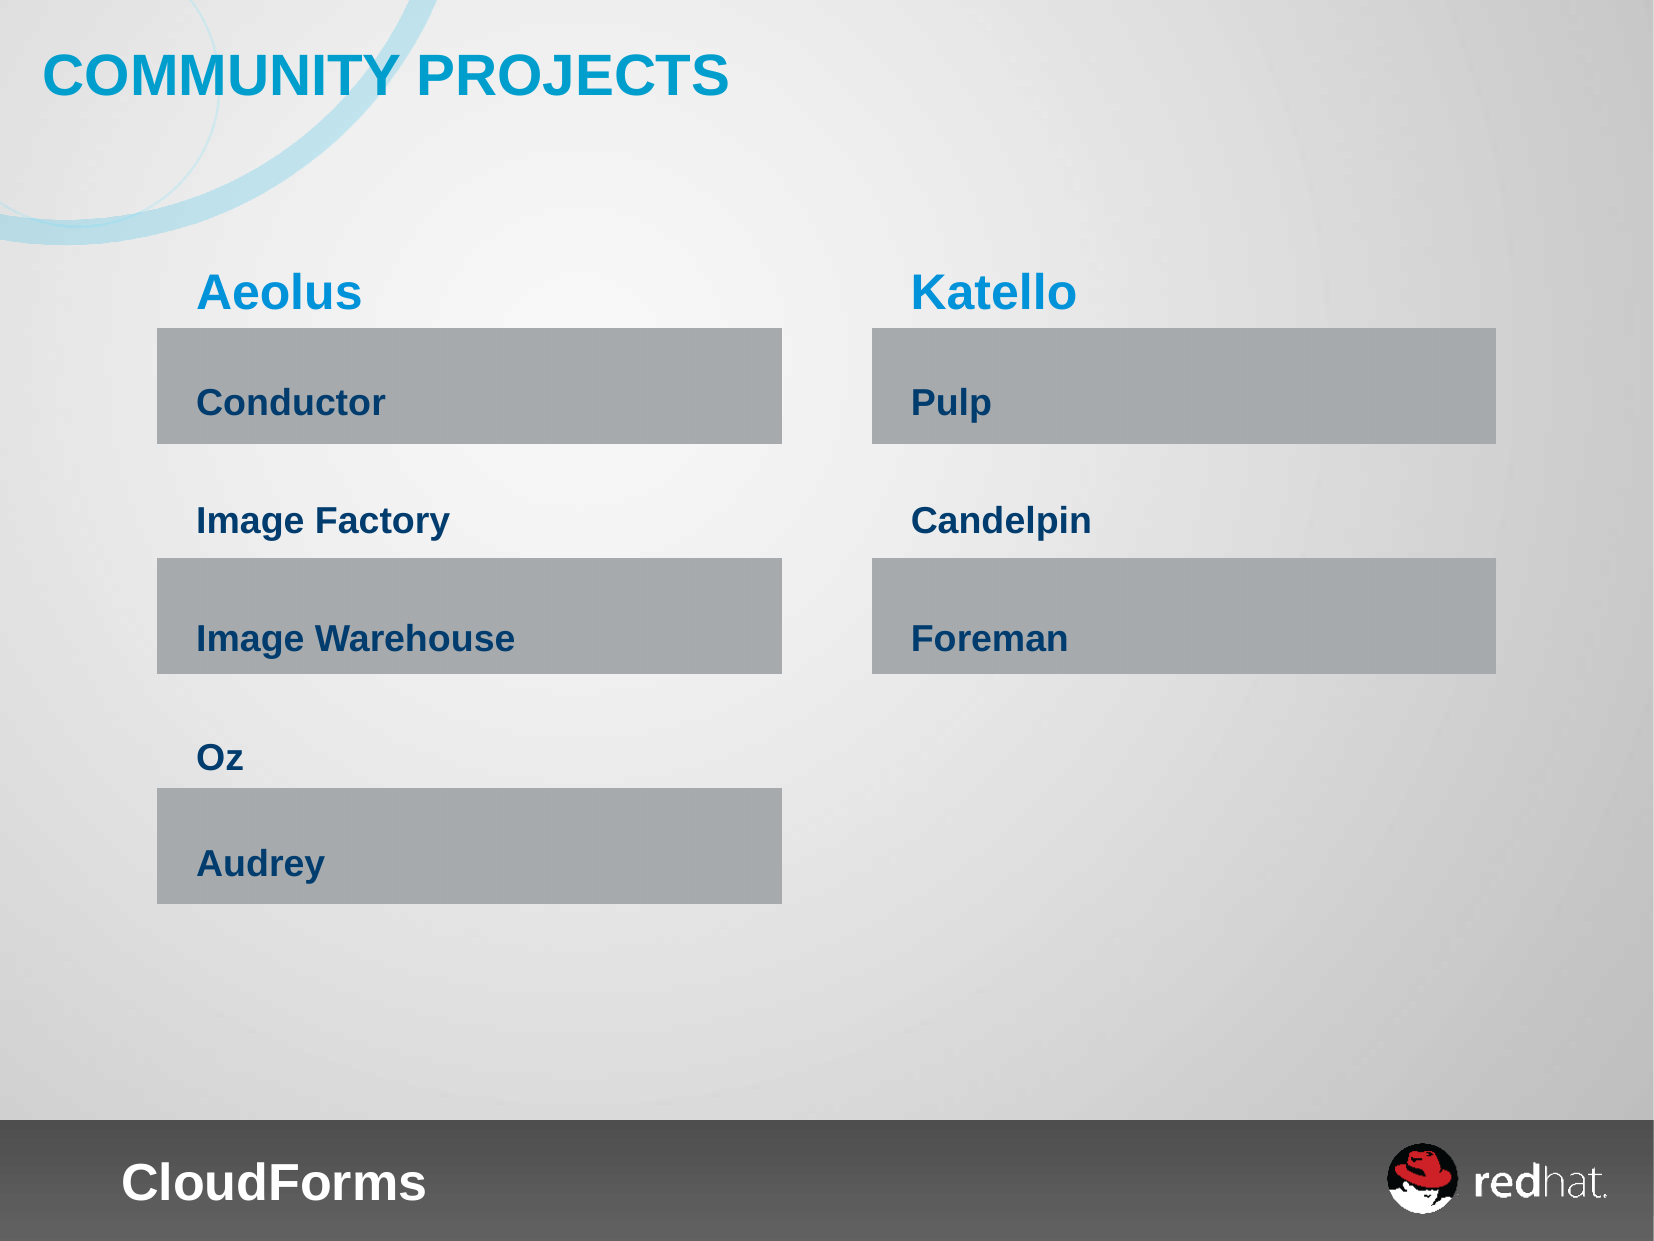

COMMUNITY PROJECTS
Aeolus
Katello
Conductor
Pulp
Image Factory
Candelpin
Image Warehouse
Foreman
Oz
Audrey